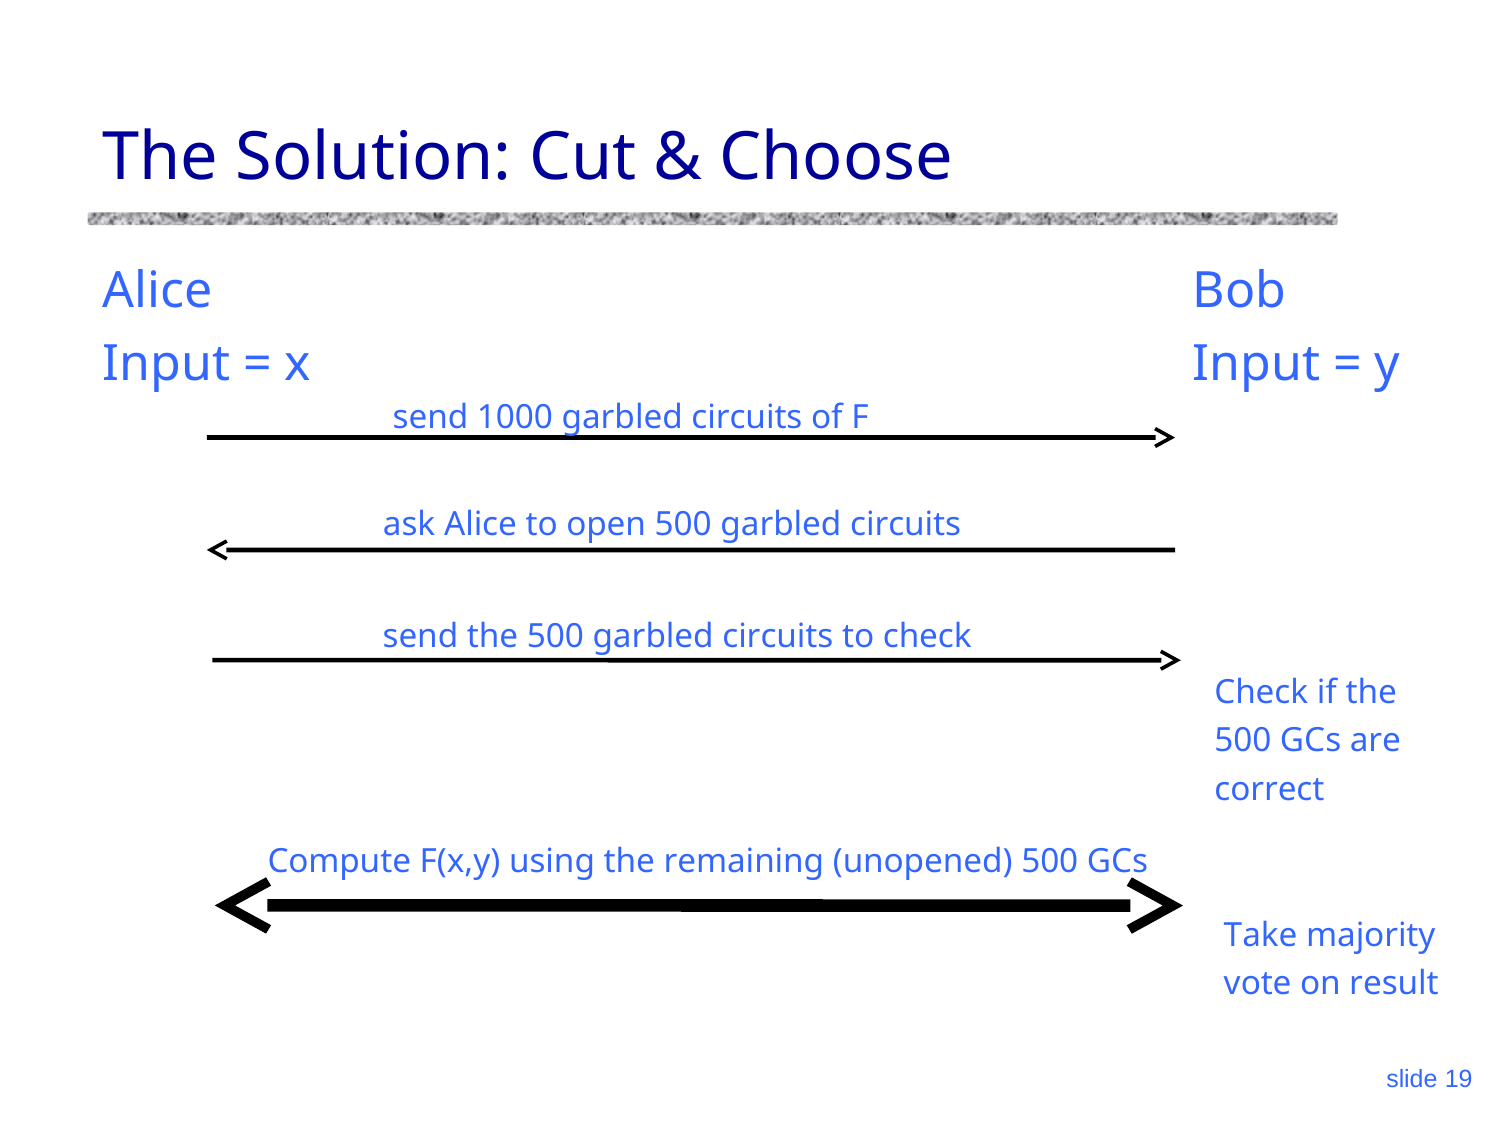

# The Solution: Cut & Choose
Alice
Input = x
Bob
Input = y
send 1000 garbled circuits of F
ask Alice to open 500 garbled circuits
send the 500 garbled circuits to check
Check if the
500 GCs are
correct
Compute F(x,y) using the remaining (unopened) 500 GCs
Take majority
vote on result
slide